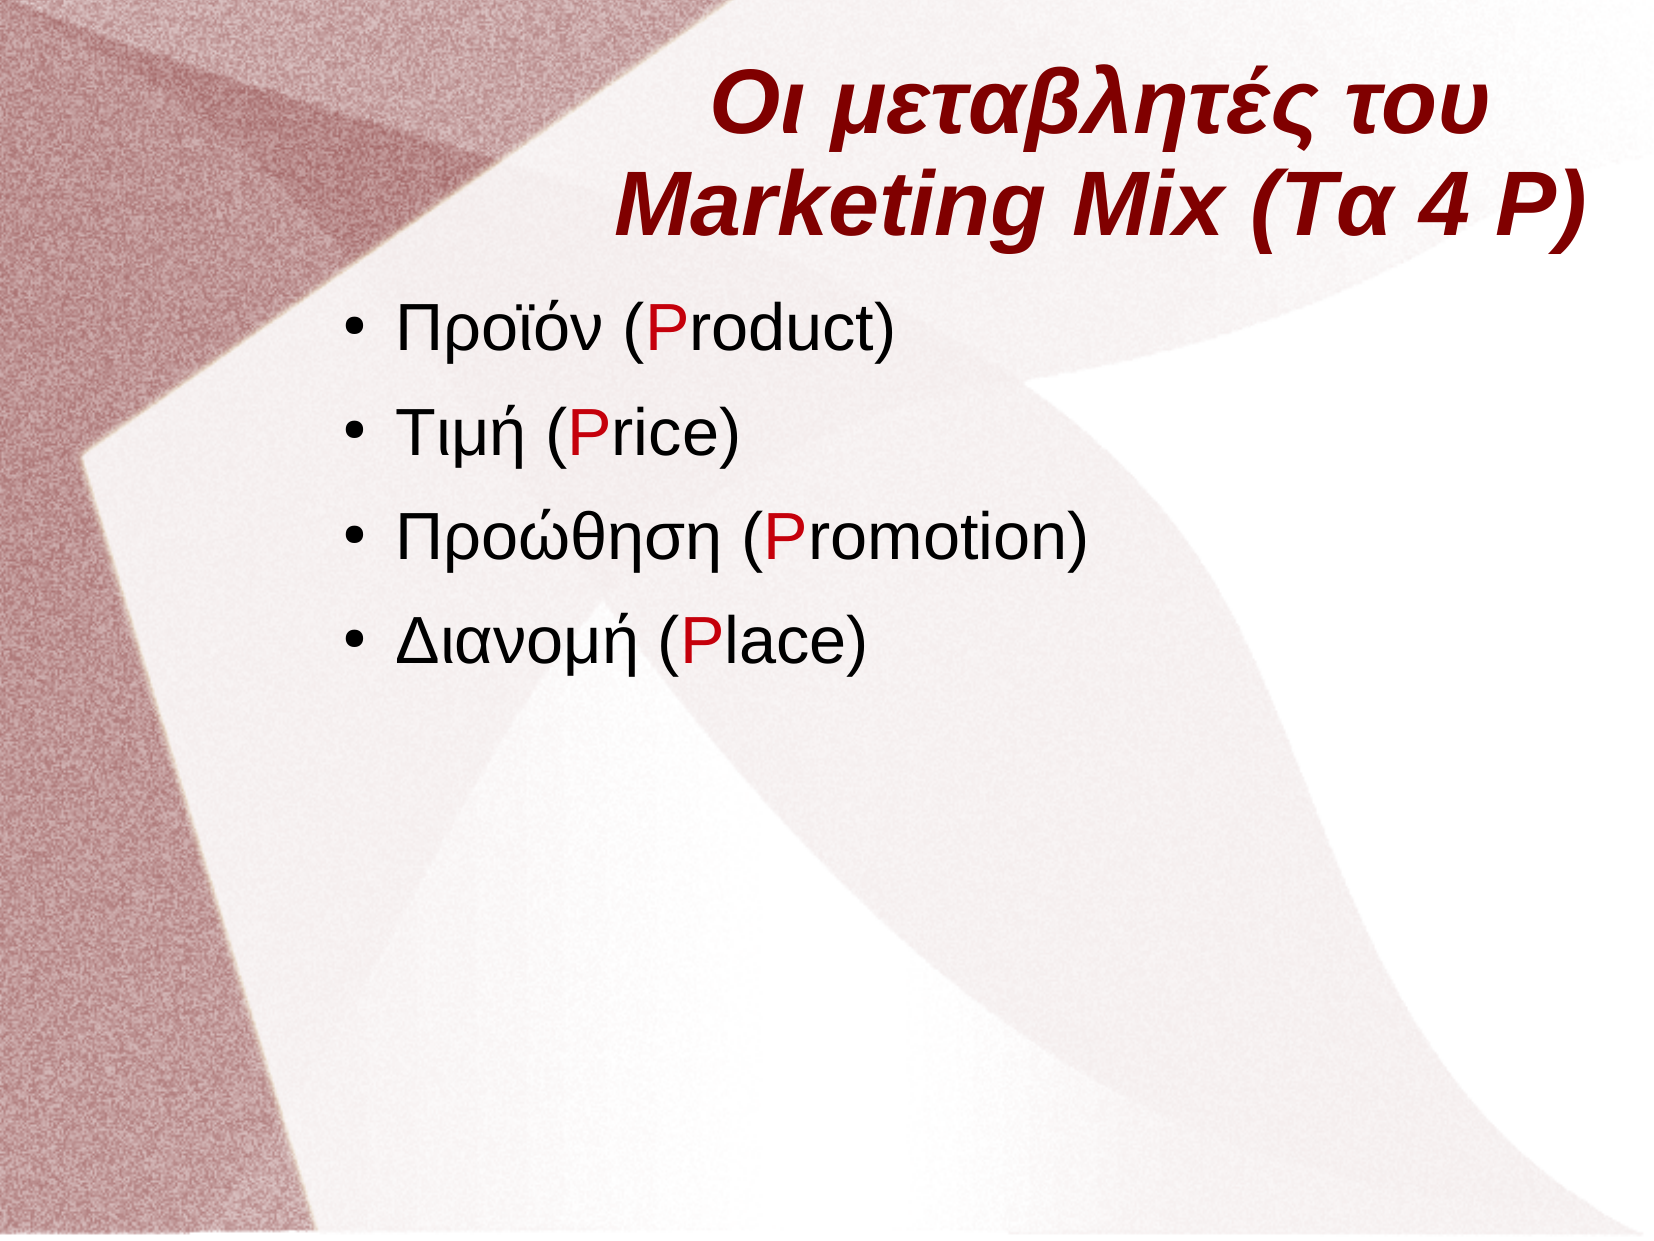

# Οι μεταβλητές του Marketing Mix (Τα 4 P)
Προϊόν (Product)
Τιμή (Price)
Προώθηση (Promotion)
Διανομή (Place)